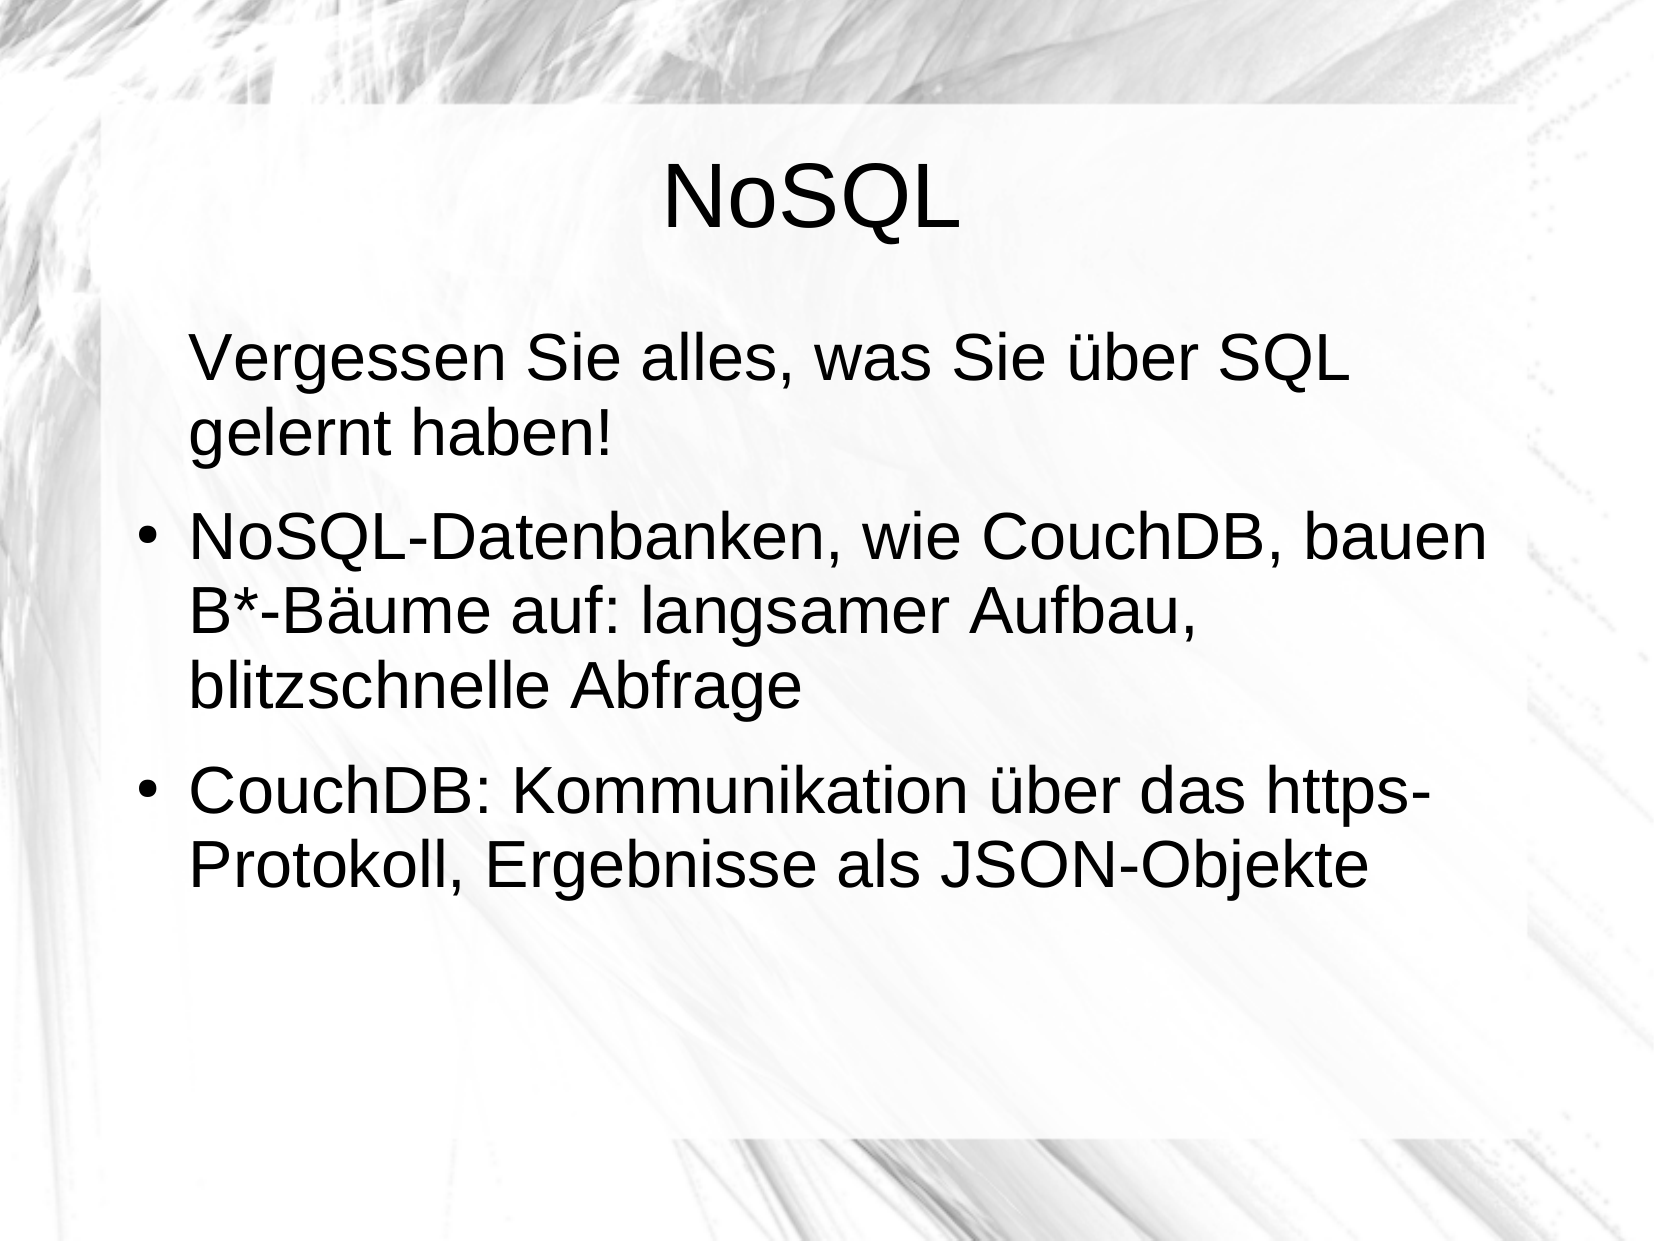

# NoSQL
Vergessen Sie alles, was Sie über SQL gelernt haben!
NoSQL-Datenbanken, wie CouchDB, bauen B*-Bäume auf: langsamer Aufbau, blitzschnelle Abfrage
CouchDB: Kommunikation über das https-Protokoll, Ergebnisse als JSON-Objekte